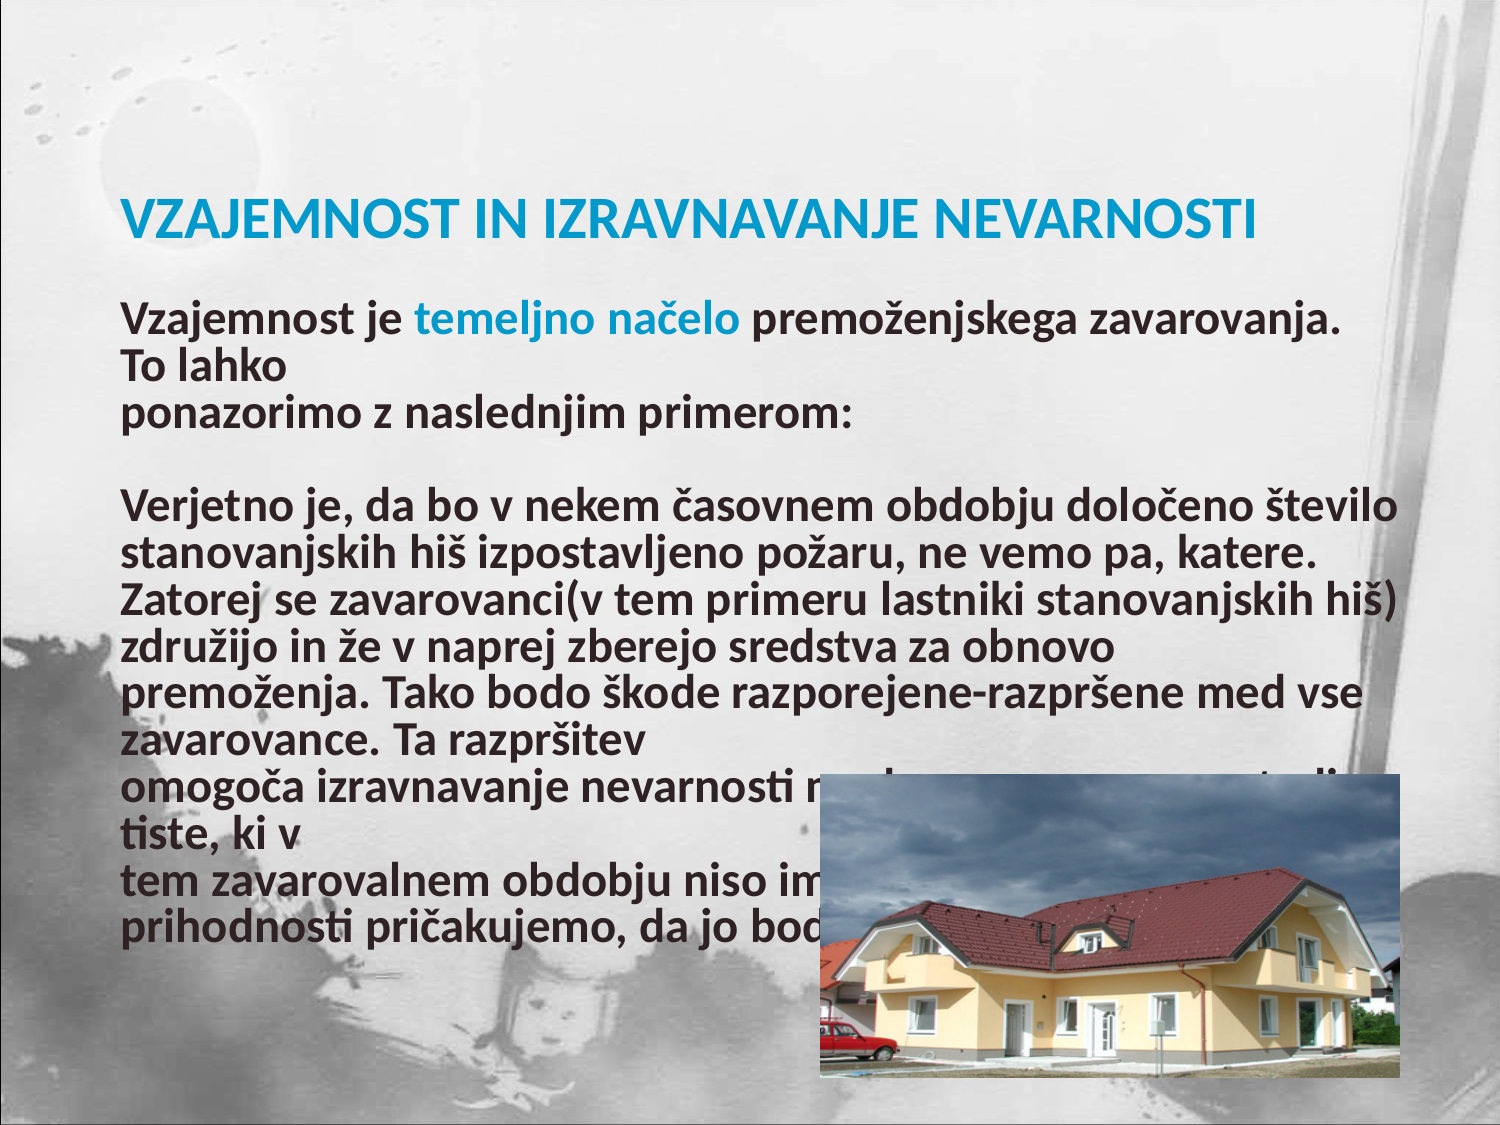

# VZAJEMNOST IN IZRAVNAVANJE NEVARNOSTI
Vzajemnost je temeljno načelo premoženjskega zavarovanja.
To lahko
ponazorimo z naslednjim primerom:
Verjetno je, da bo v nekem časovnem obdobju določeno število
stanovanjskih hiš izpostavljeno požaru, ne vemo pa, katere.
Zatorej se zavarovanci(v tem primeru lastniki stanovanjskih hiš)
združijo in že v naprej zberejo sredstva za obnovo
premoženja. Tako bodo škode razporejene-razpršene med vse
zavarovance. Ta razpršitev
omogoča izravnavanje nevarnosti med vse zavarovance, tudi
tiste, ki v
tem zavarovalnem obdobju niso imeli škode, pač pa lahko v
prihodnosti pričakujemo, da jo bodo imeli.